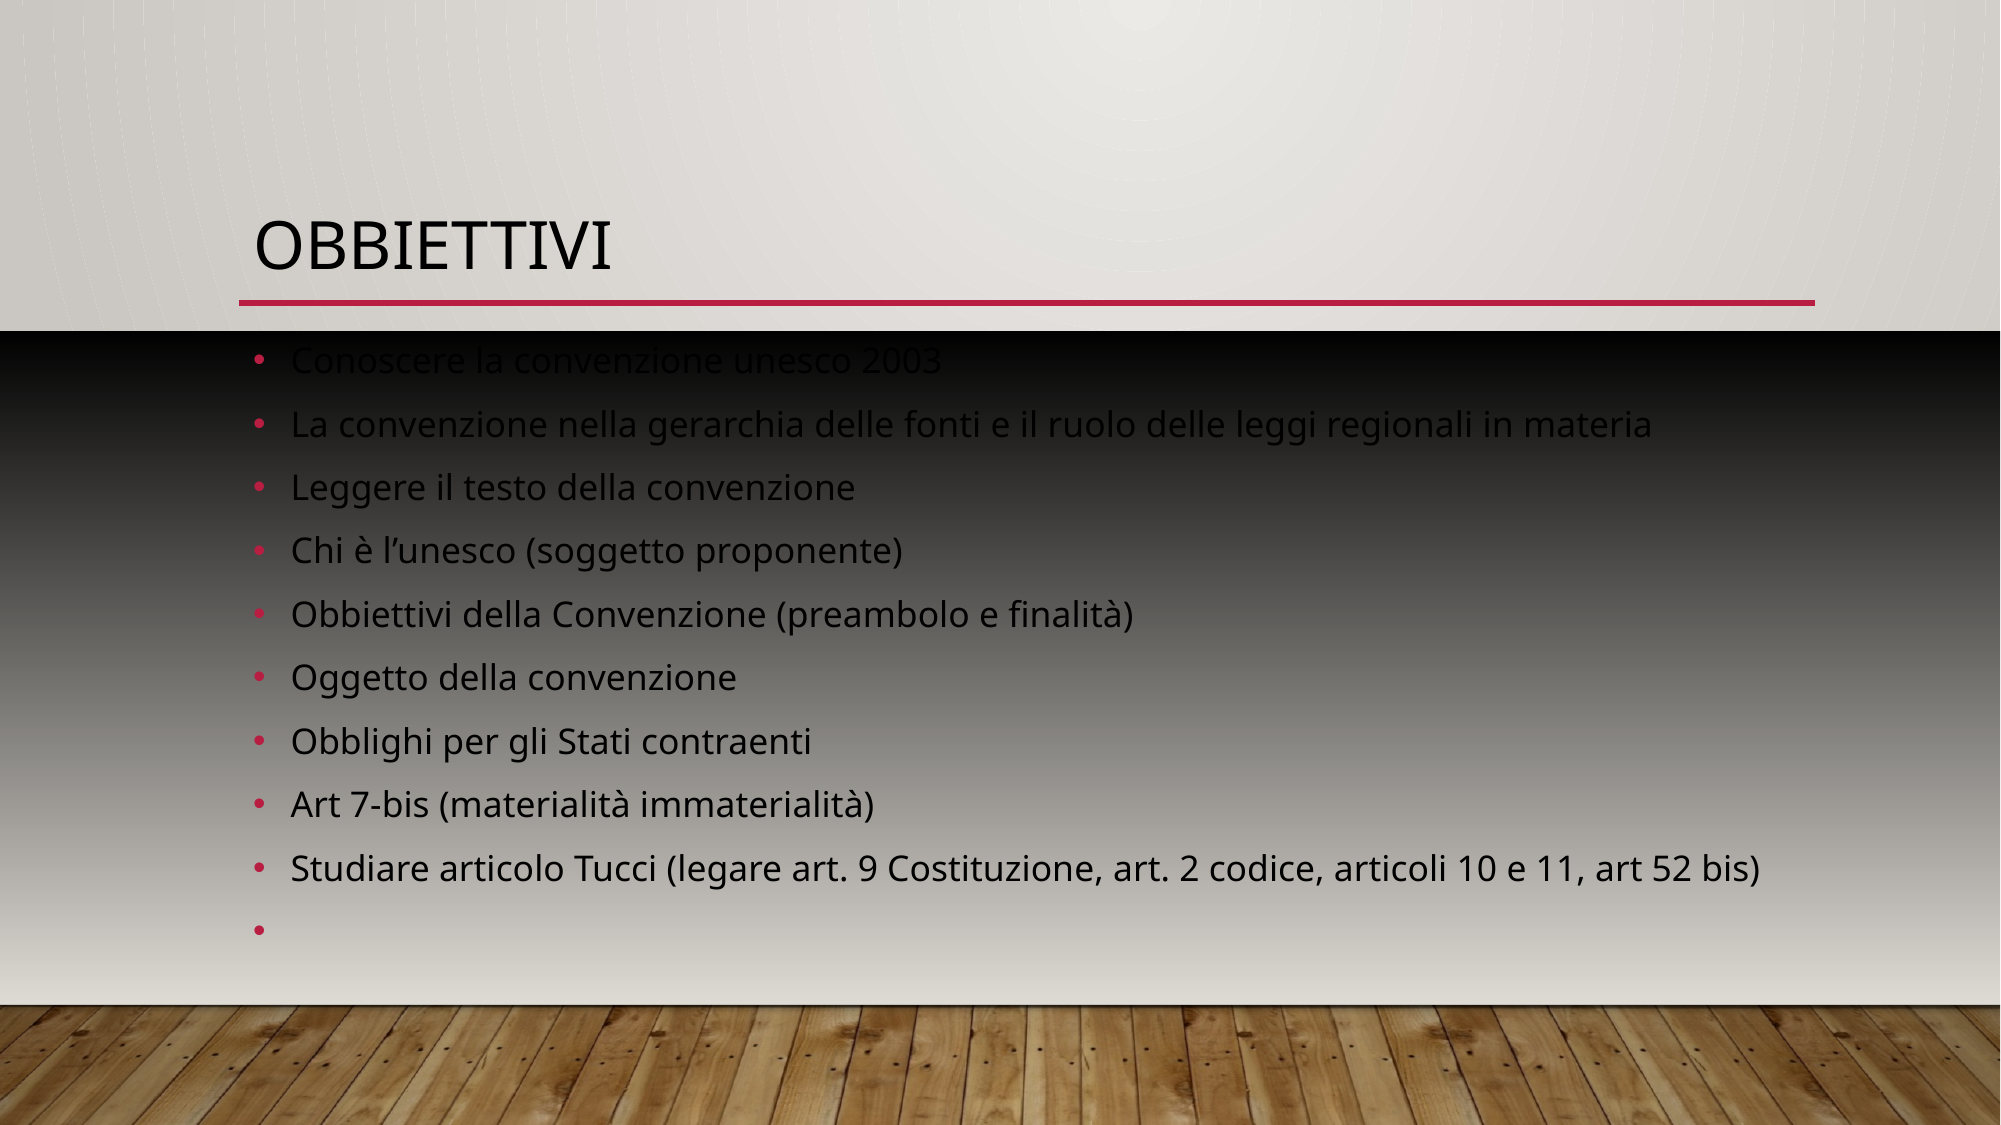

# obbiettivi
Conoscere la convenzione unesco 2003
La convenzione nella gerarchia delle fonti e il ruolo delle leggi regionali in materia
Leggere il testo della convenzione
Chi è l’unesco (soggetto proponente)
Obbiettivi della Convenzione (preambolo e finalità)
Oggetto della convenzione
Obblighi per gli Stati contraenti
Art 7-bis (materialità immaterialità)
Studiare articolo Tucci (legare art. 9 Costituzione, art. 2 codice, articoli 10 e 11, art 52 bis)